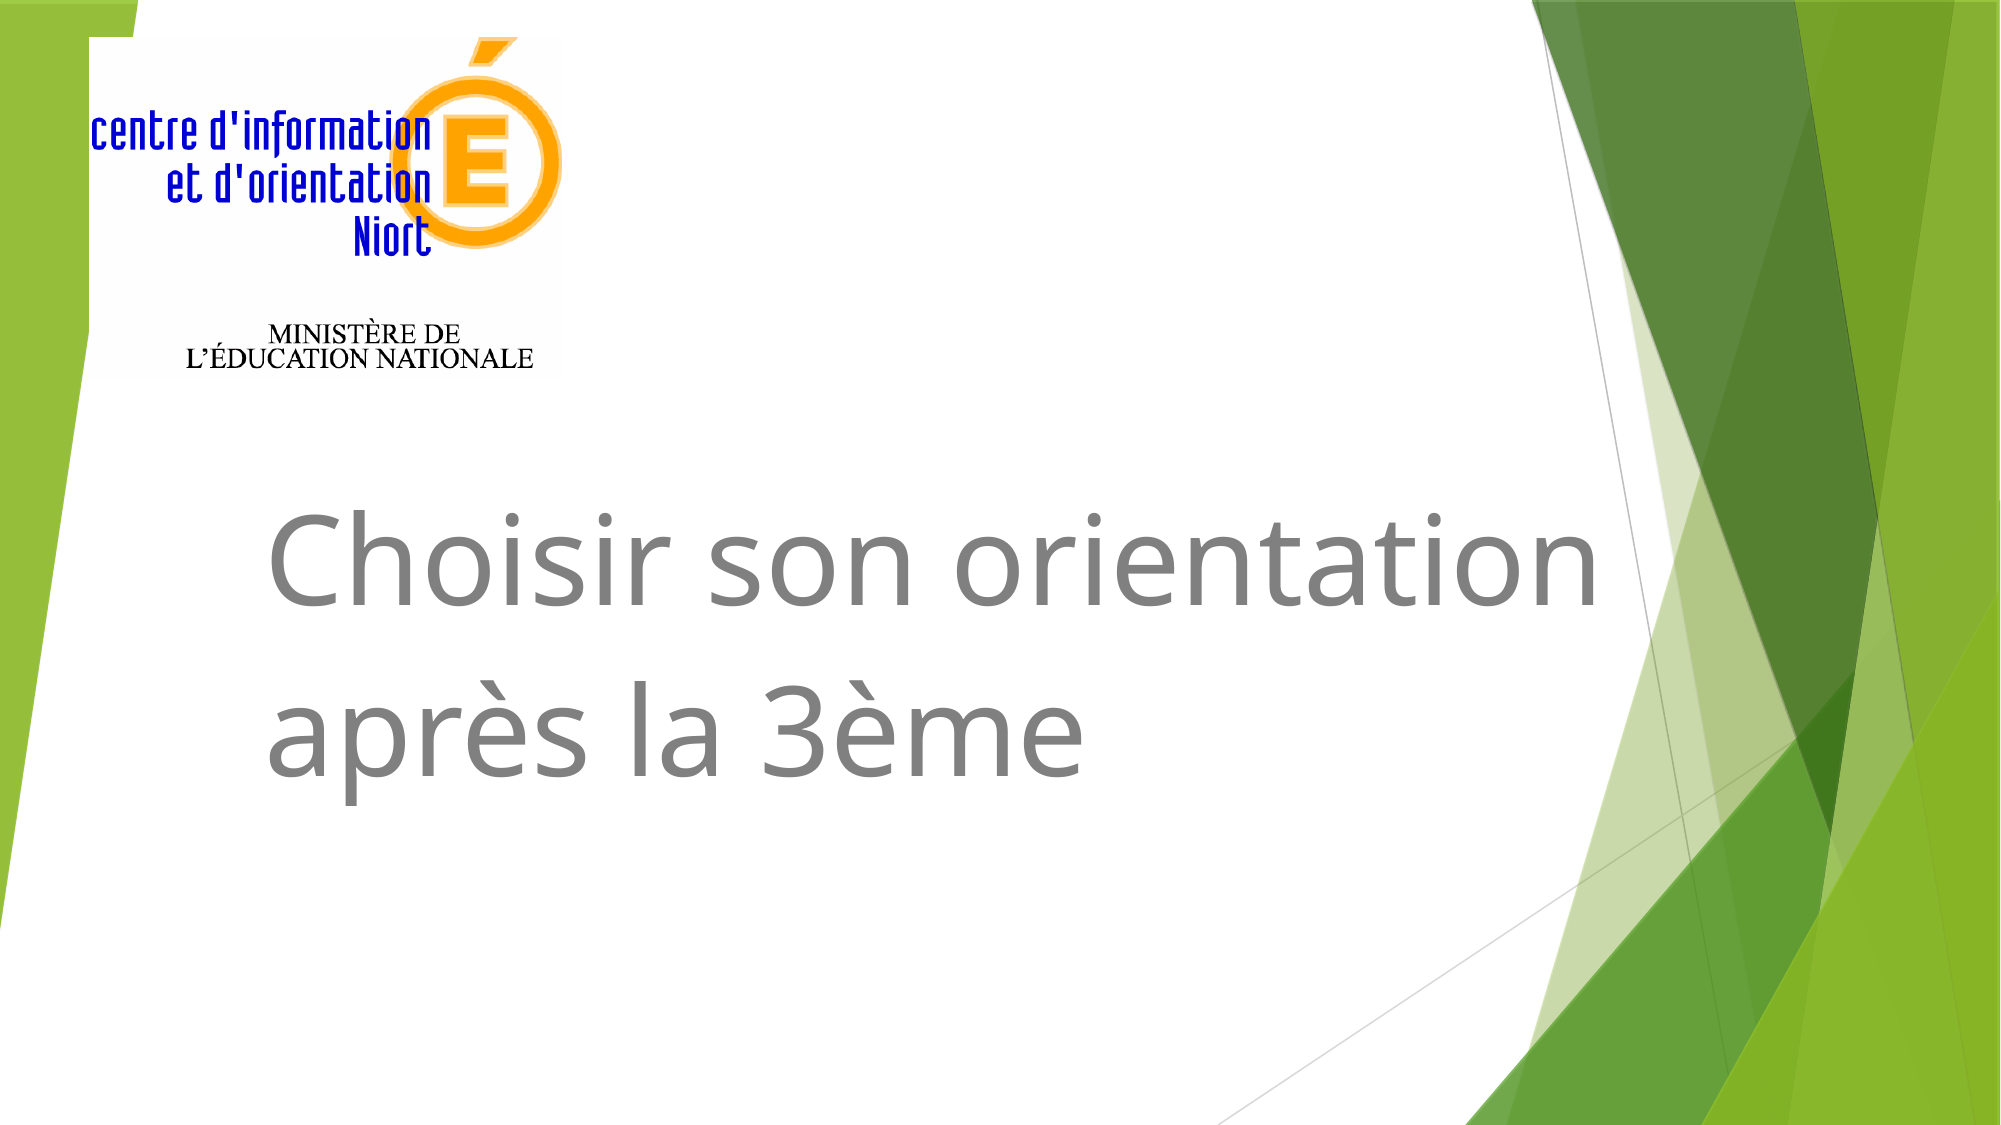

Choisir son orientation
après la 3ème
#